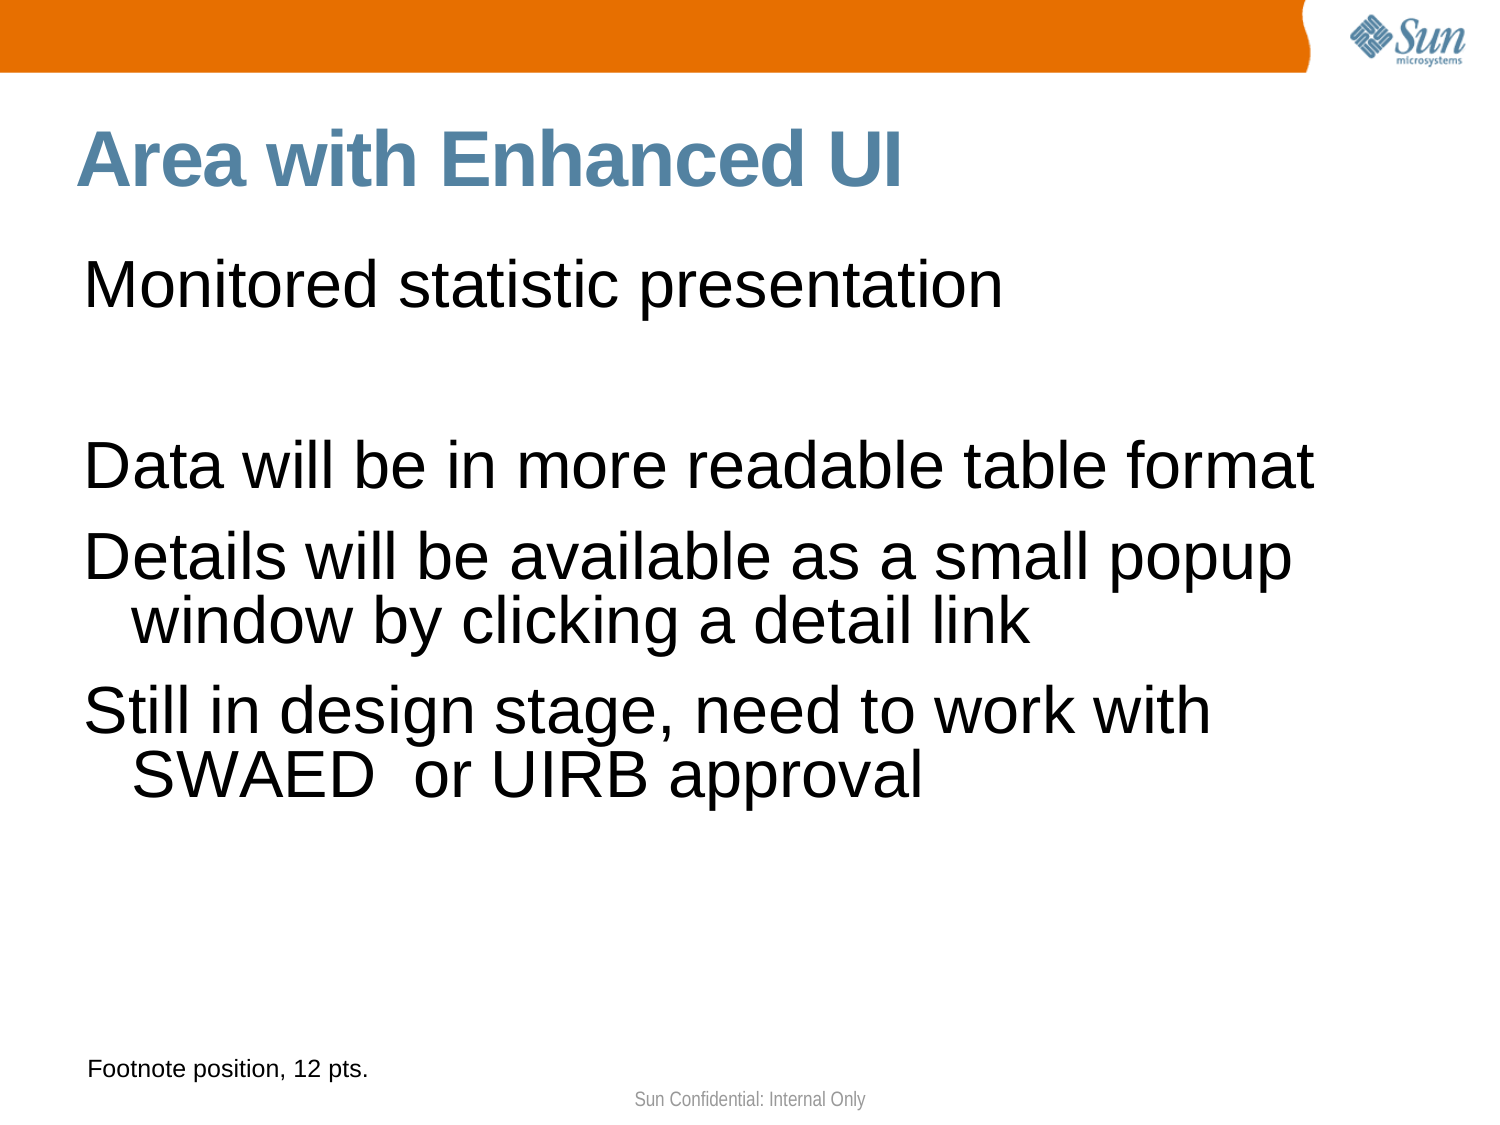

# Area with Enhanced UI
Monitored statistic presentation
Data will be in more readable table format
Details will be available as a small popup window by clicking a detail link
Still in design stage, need to work with SWAED or UIRB approval
Footnote position, 12 pts.